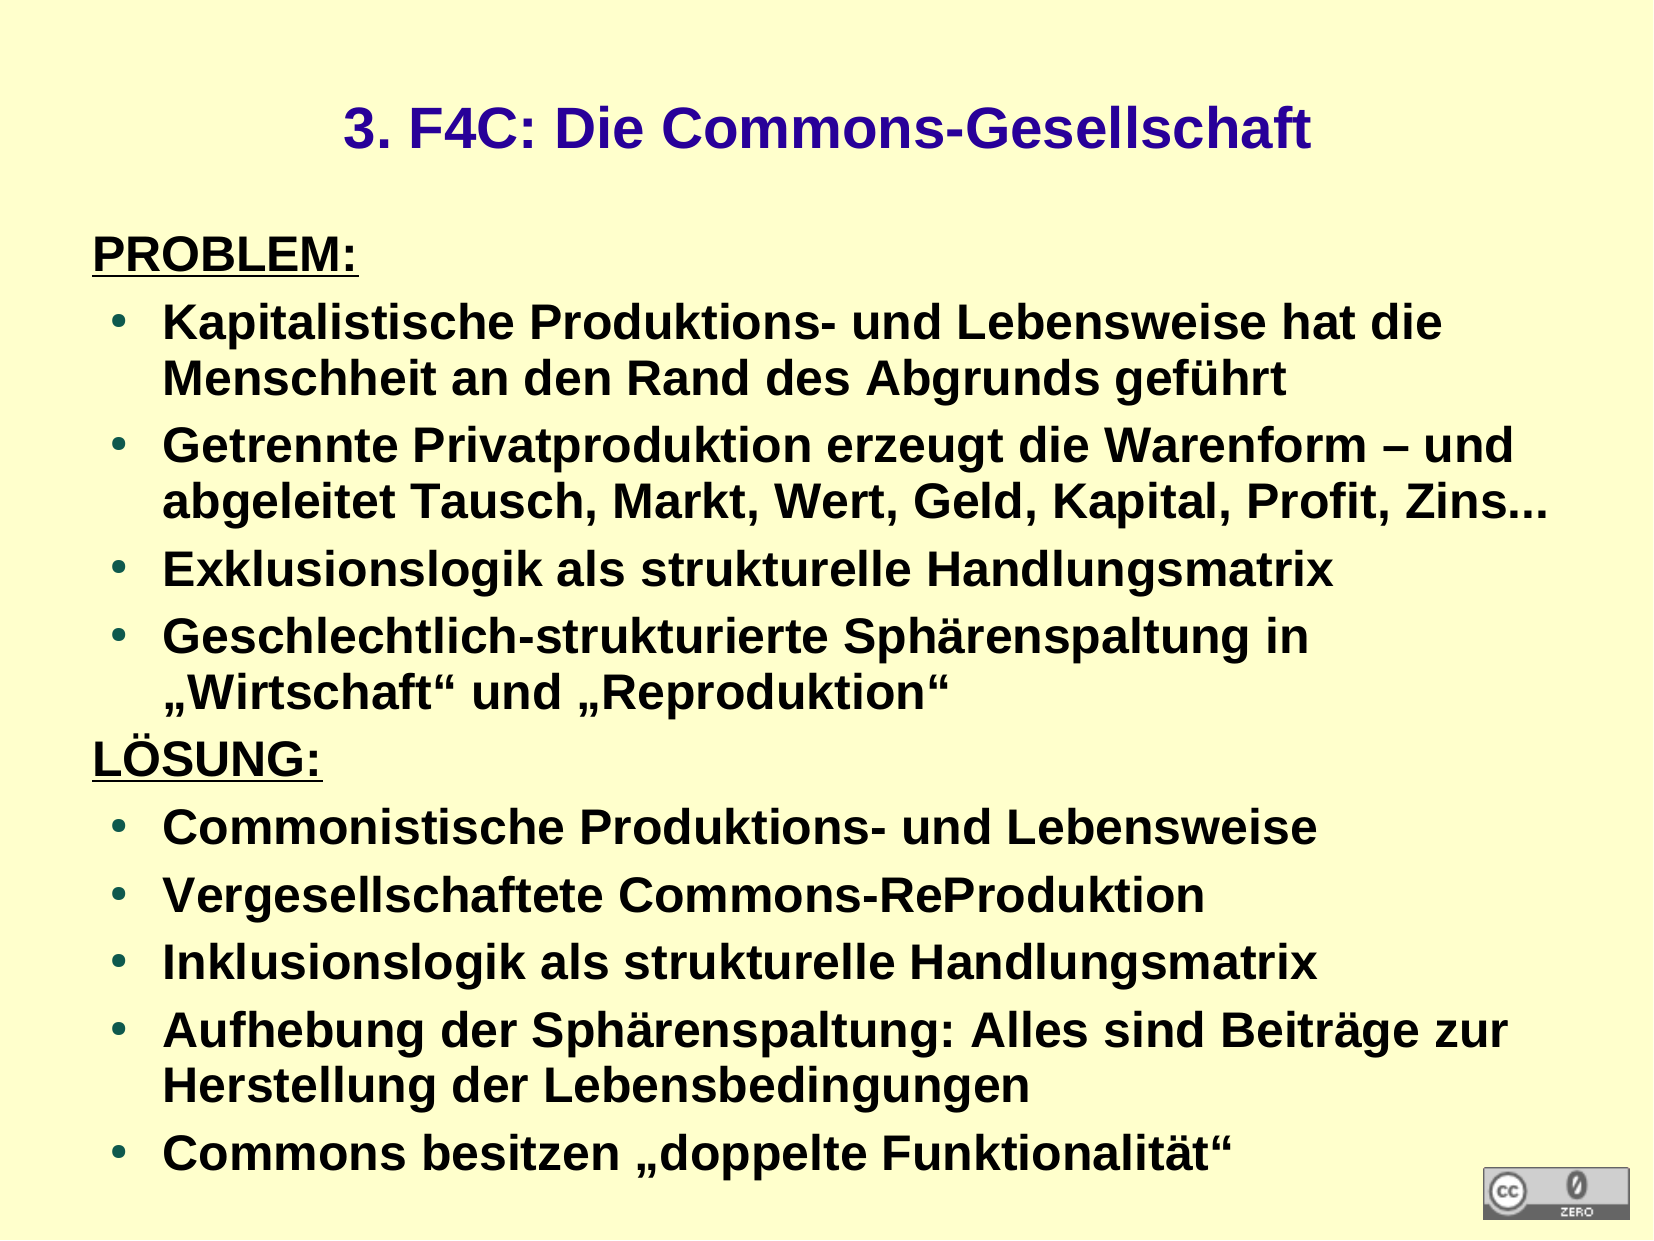

# 3. F4C: Die Commons-Gesellschaft
PROBLEM:
Kapitalistische Produktions- und Lebensweise hat die Menschheit an den Rand des Abgrunds geführt
Getrennte Privatproduktion erzeugt die Warenform – und abgeleitet Tausch, Markt, Wert, Geld, Kapital, Profit, Zins...
Exklusionslogik als strukturelle Handlungsmatrix
Geschlechtlich-strukturierte Sphärenspaltung in „Wirtschaft“ und „Reproduktion“
LÖSUNG:
Commonistische Produktions- und Lebensweise
Vergesellschaftete Commons-ReProduktion
Inklusionslogik als strukturelle Handlungsmatrix
Aufhebung der Sphärenspaltung: Alles sind Beiträge zur Herstellung der Lebensbedingungen
Commons besitzen „doppelte Funktionalität“